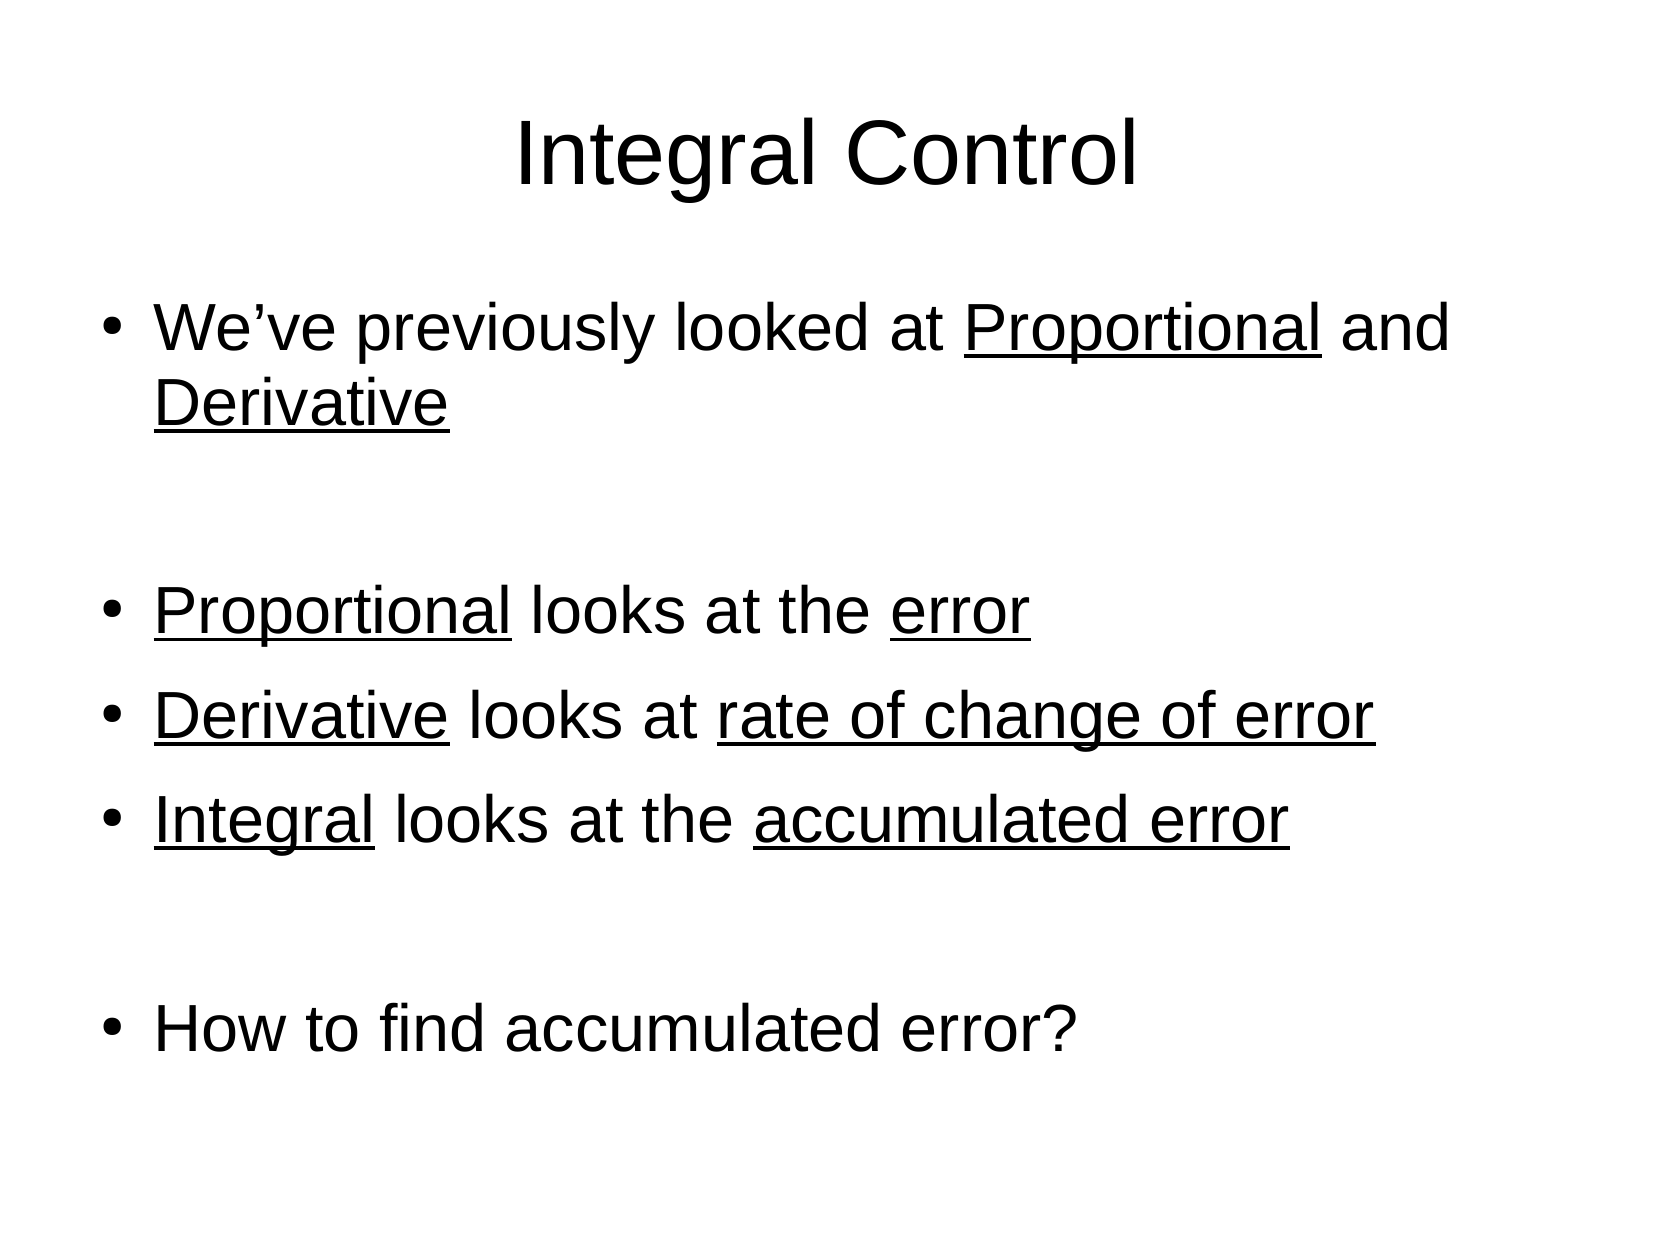

# Integral Control
We’ve previously looked at Proportional and Derivative
Proportional looks at the error
Derivative looks at rate of change of error
Integral looks at the accumulated error
How to find accumulated error?